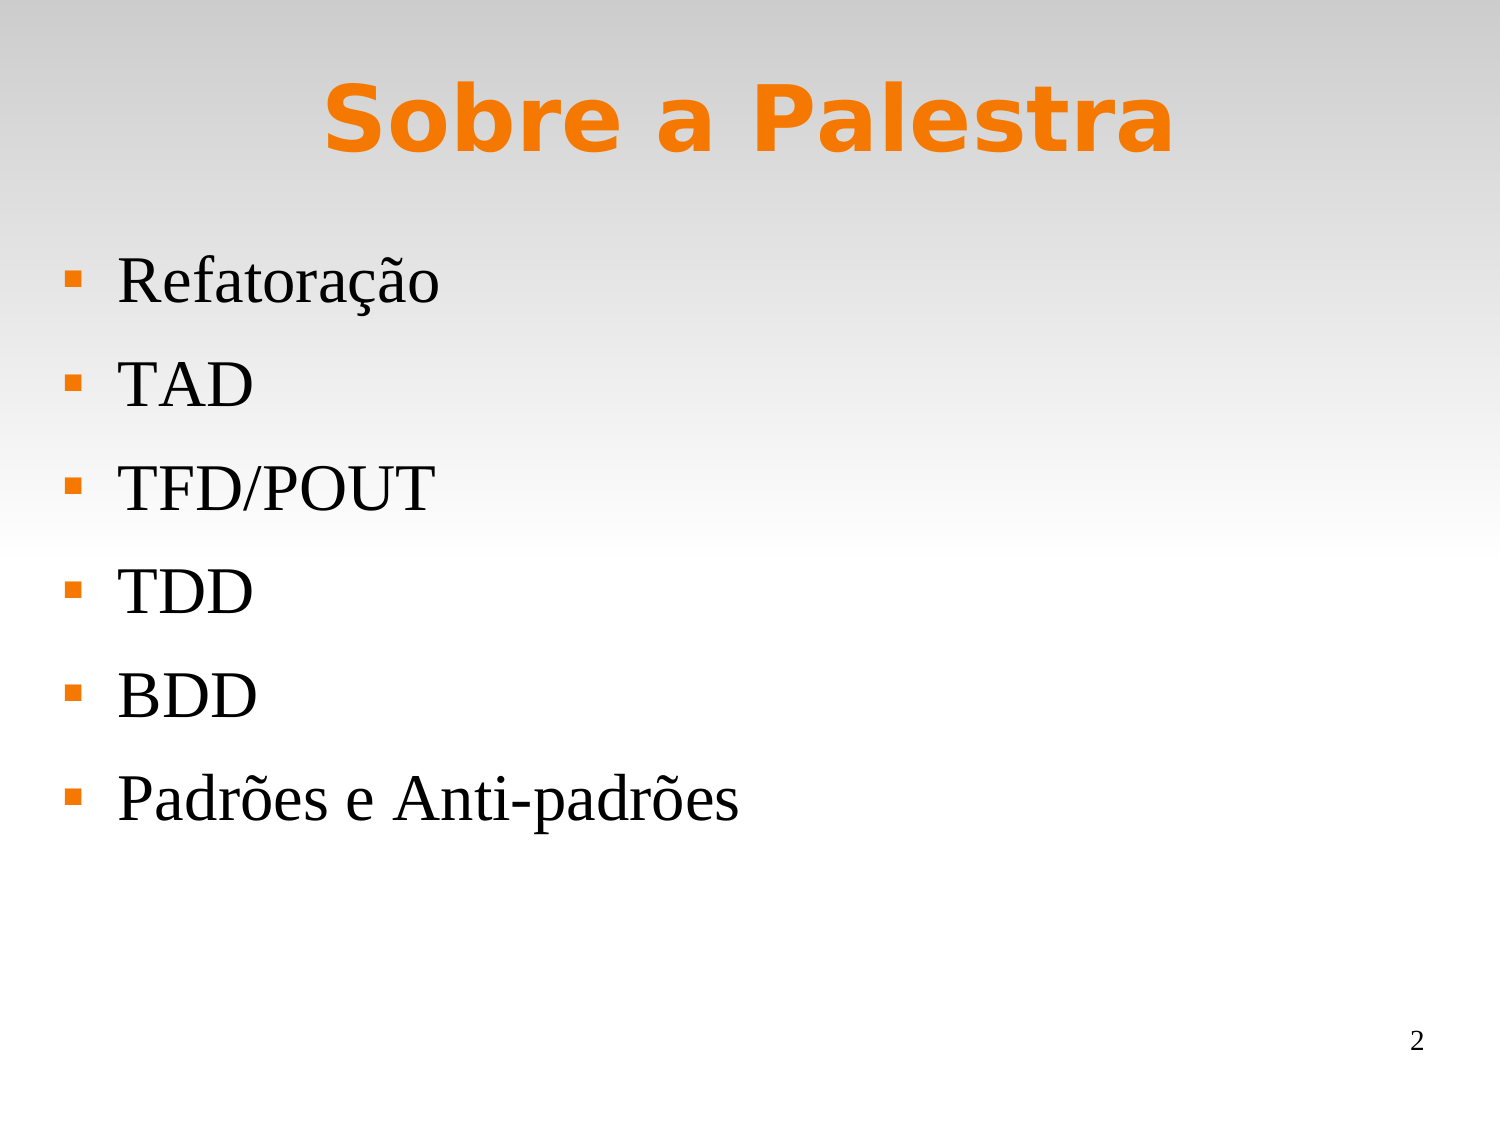

# Sobre a Palestra
Refatoração
TAD
TFD/POUT
TDD
BDD
Padrões e Anti-padrões
2